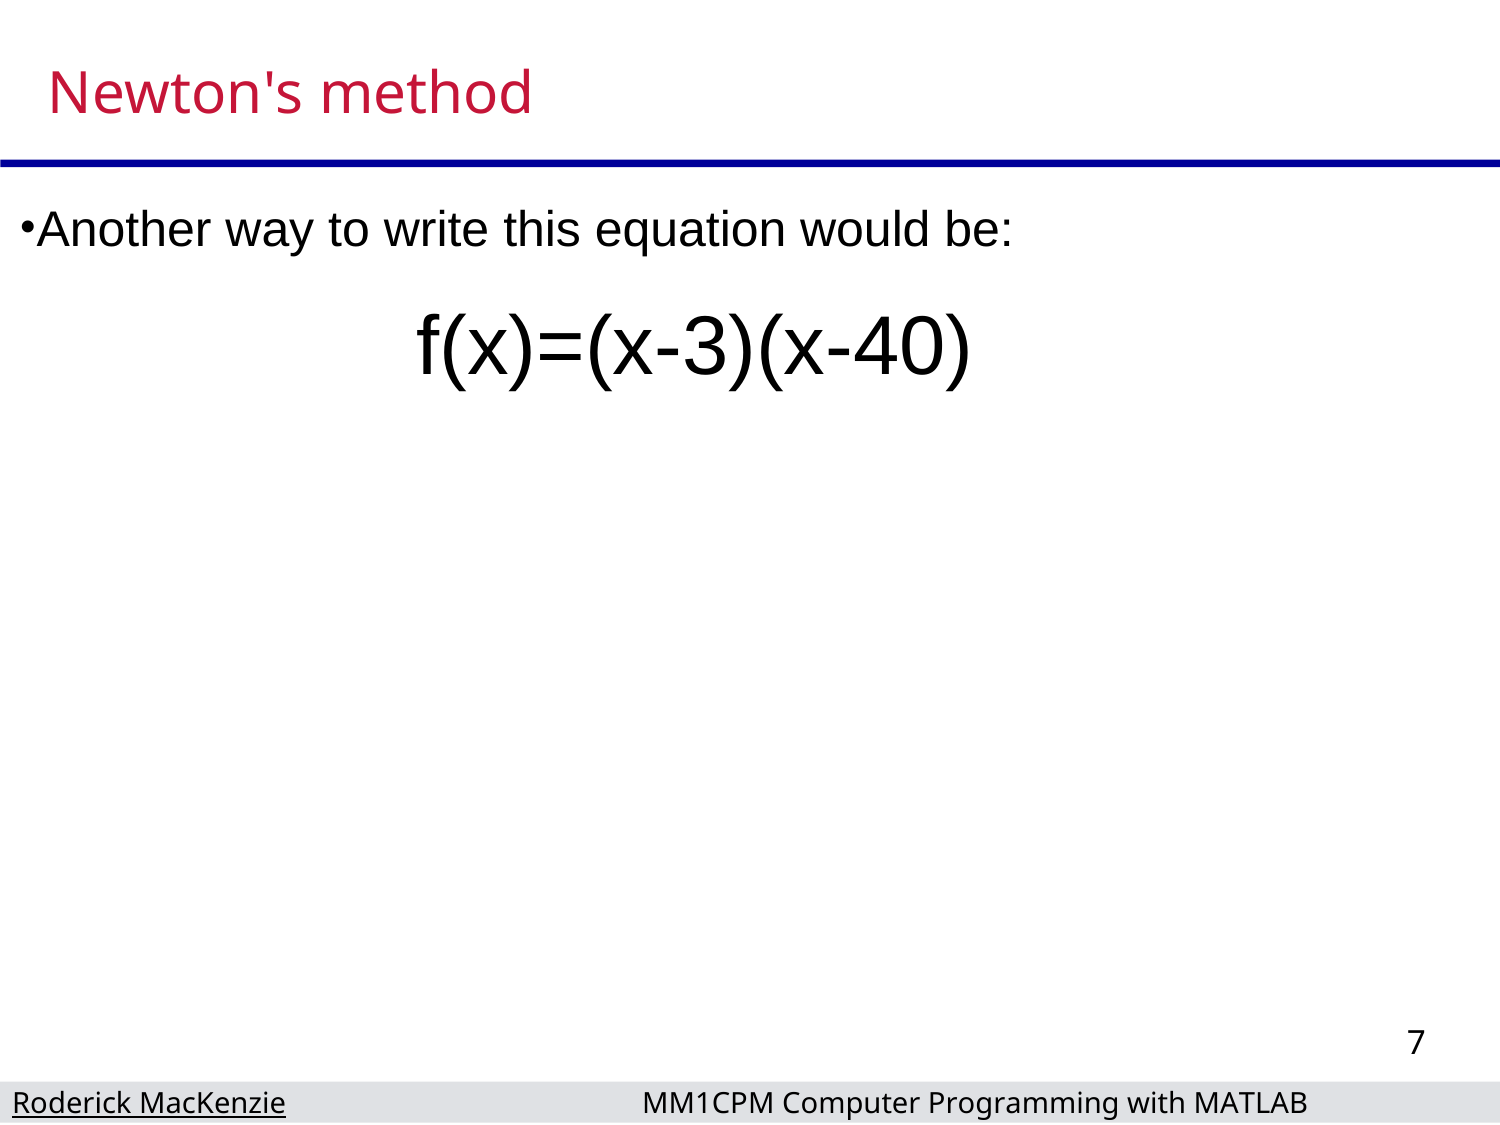

# Newton's method
Another way to write this equation would be:
f(x)=(x-3)(x-40)